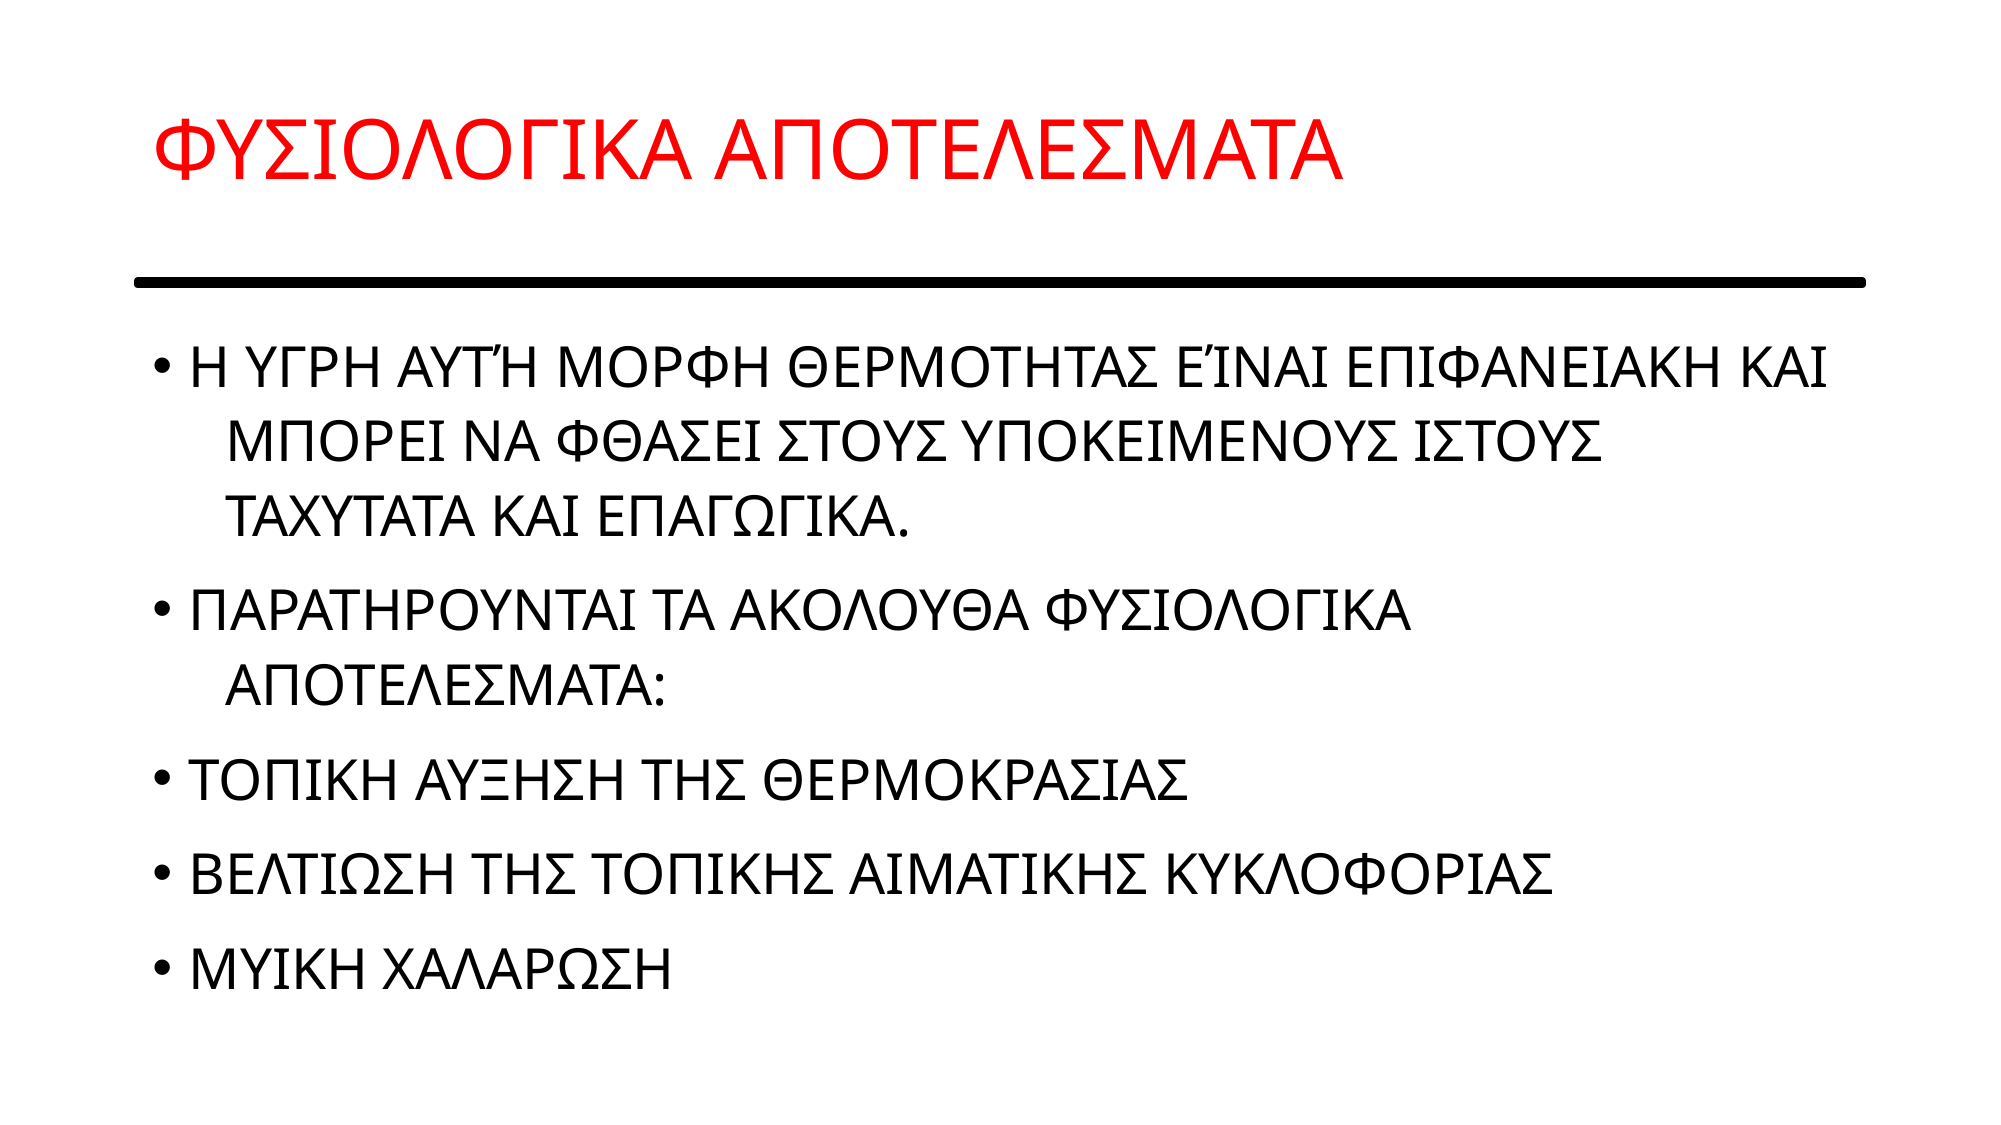

# ΦΥΣΙΟΛΟΓΙΚΑ ΑΠΟΤΕΛΕΣΜΑΤΑ
Η ΥΓΡΗ ΑΥΤΉ ΜΟΡΦΗ ΘΕΡΜΟΤΗΤΑΣ ΕΊΝΑΙ ΕΠΙΦΑΝΕΙΑΚΗ ΚΑΙ ΜΠΟΡΕΙ ΝΑ ΦΘΑΣΕΙ ΣΤΟΥΣ ΥΠΟΚΕΙΜΕΝΟΥΣ ΙΣΤΟΥΣ ΤΑΧΥΤΑΤΑ ΚΑΙ ΕΠΑΓΩΓΙΚΑ.
ΠΑΡΑΤΗΡΟΥΝΤΑΙ ΤΑ ΑΚΟΛΟΥΘΑ ΦΥΣΙΟΛΟΓΙΚΑ ΑΠΟΤΕΛΕΣΜΑΤΑ:
ΤΟΠΙΚΗ ΑΥΞΗΣΗ ΤΗΣ ΘΕΡΜΟΚΡΑΣΙΑΣ
ΒΕΛΤΙΩΣΗ ΤΗΣ ΤΟΠΙΚΗΣ ΑΙΜΑΤΙΚΗΣ ΚΥΚΛΟΦΟΡΙΑΣ
ΜΥΙΚΗ ΧΑΛΑΡΩΣΗ